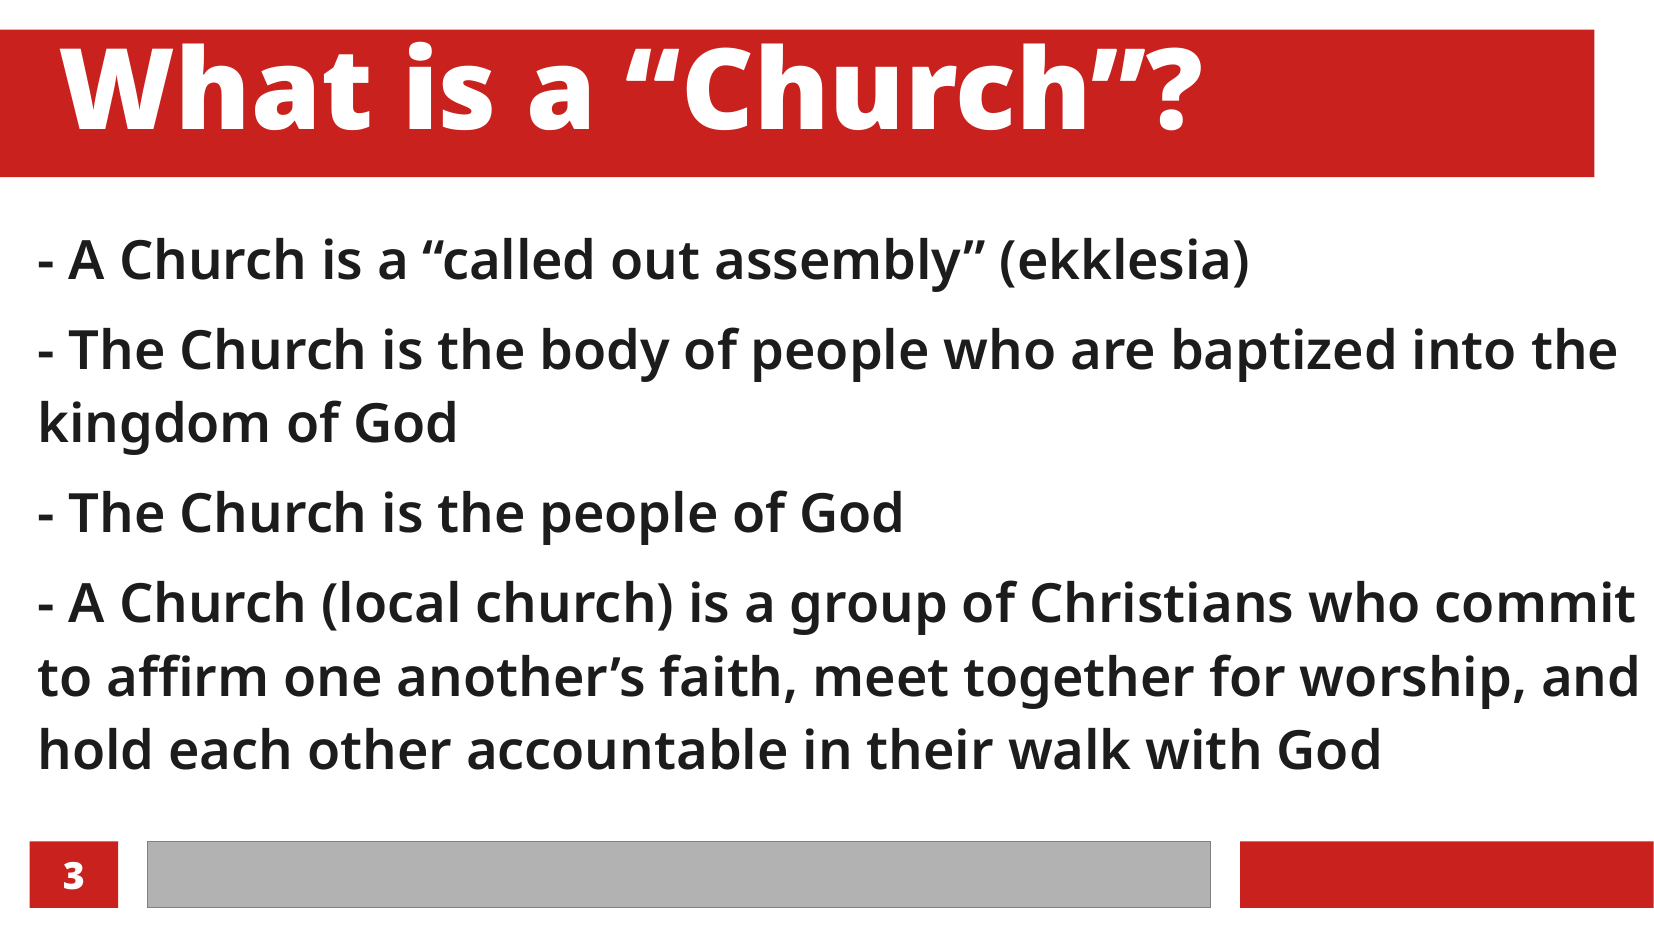

# What is a “Church”?
- A Church is a “called out assembly” (ekklesia)
- The Church is the body of people who are baptized into the kingdom of God
- The Church is the people of God
- A Church (local church) is a group of Christians who commit to affirm one another’s faith, meet together for worship, and hold each other accountable in their walk with God
3